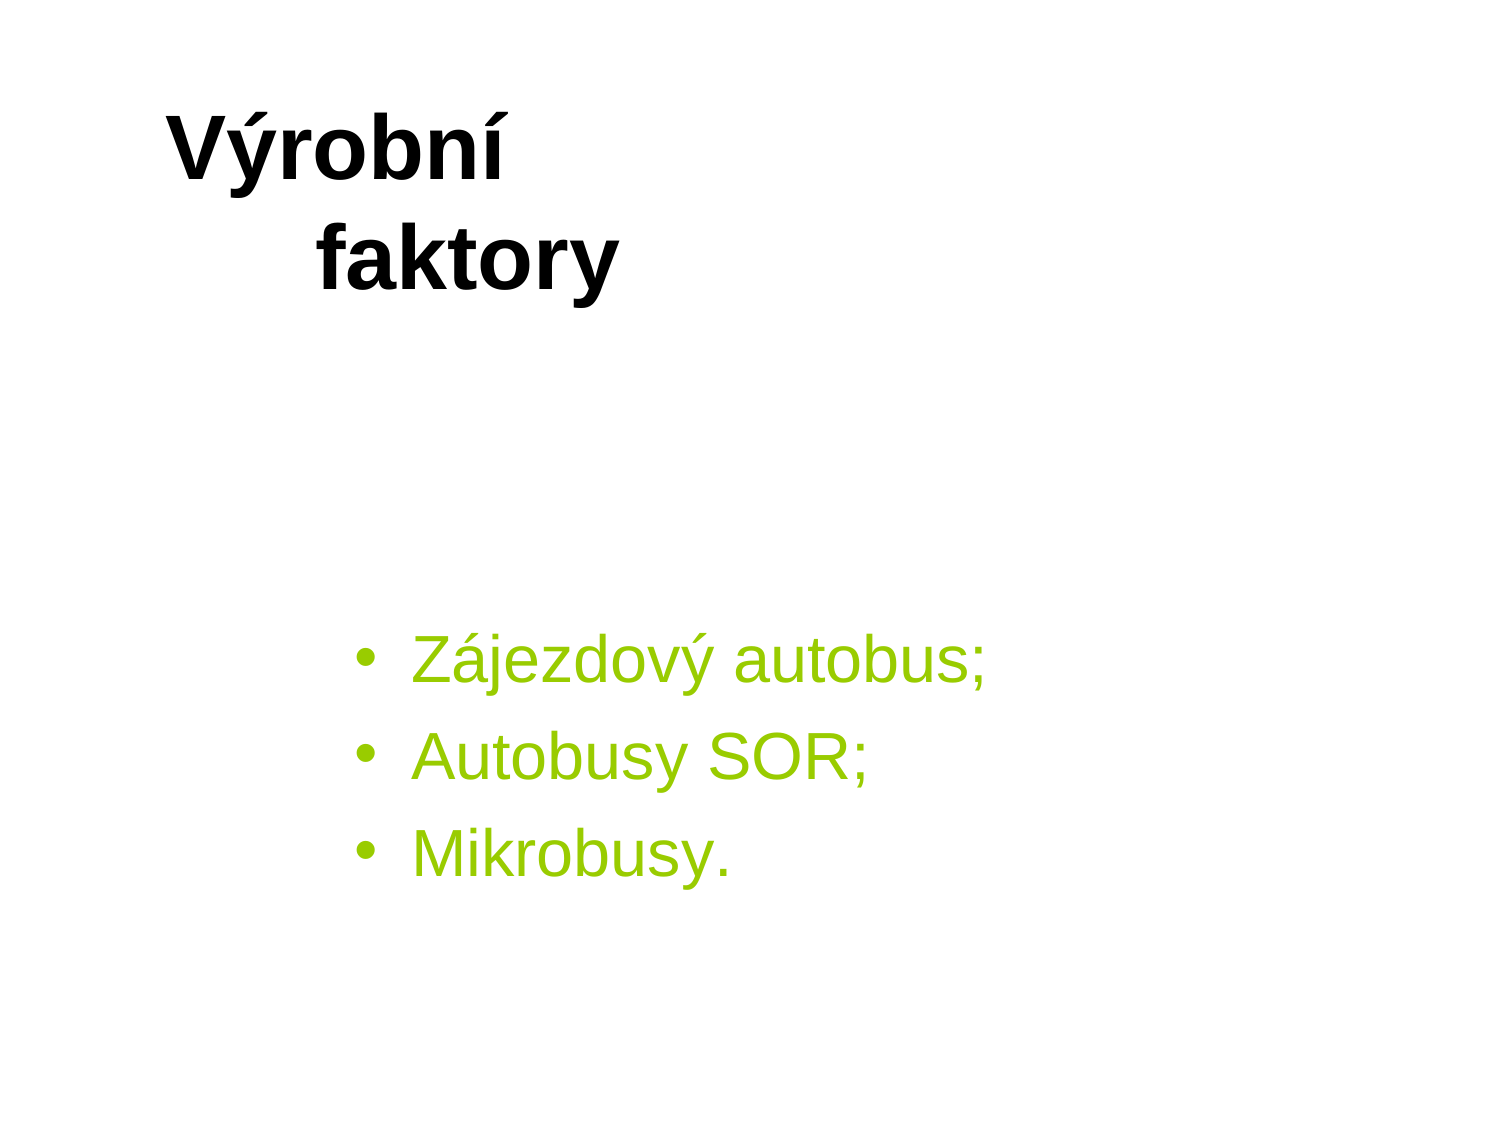

# Výrobní faktory
Zájezdový autobus;
Autobusy SOR;
Mikrobusy.